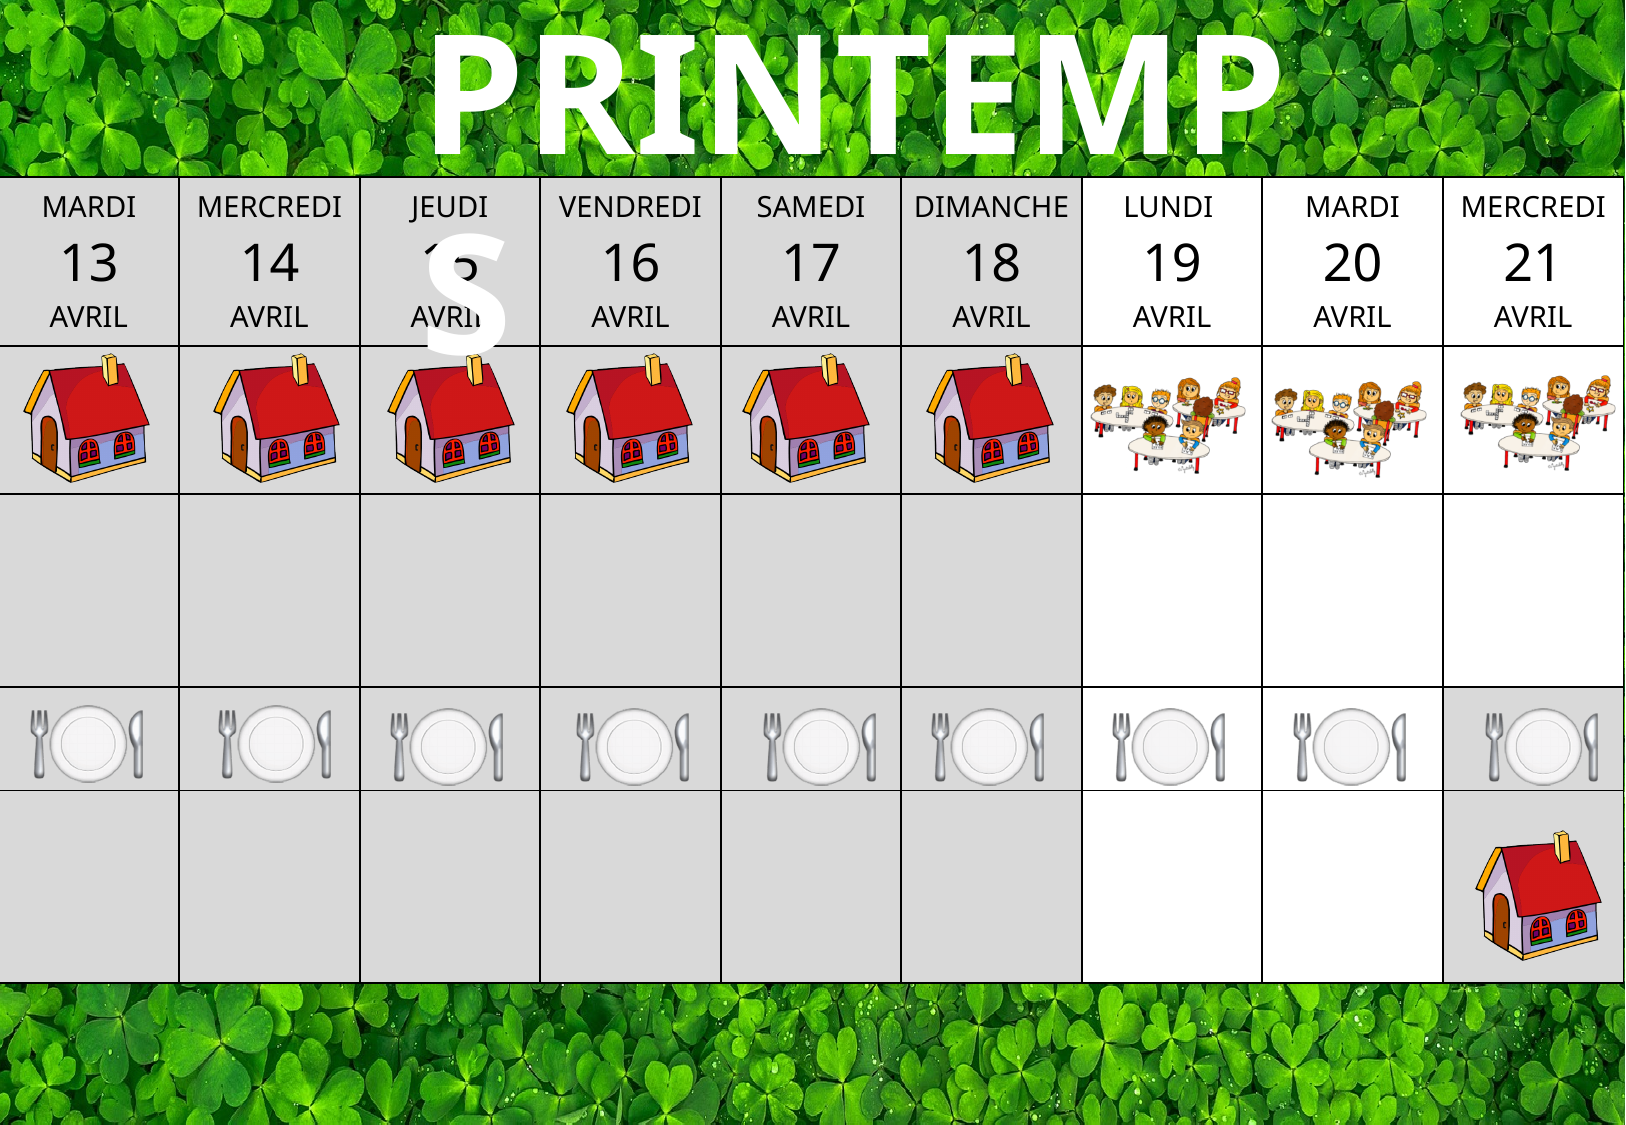

PRINTEMPS
| MARDI 13 AVRIL | MERCREDI 14 AVRIL | JEUDI 15 AVRIL | VENDREDI 16 AVRIL | SAMEDI 17 AVRIL | DIMANCHE 18 AVRIL | LUNDI 19 AVRIL | MARDI 20 AVRIL | MERCREDI 21 AVRIL |
| --- | --- | --- | --- | --- | --- | --- | --- | --- |
| | | | | | | | | |
| | | | | | | | | |
| | | | | | | | | |
| | | | | | | | | |